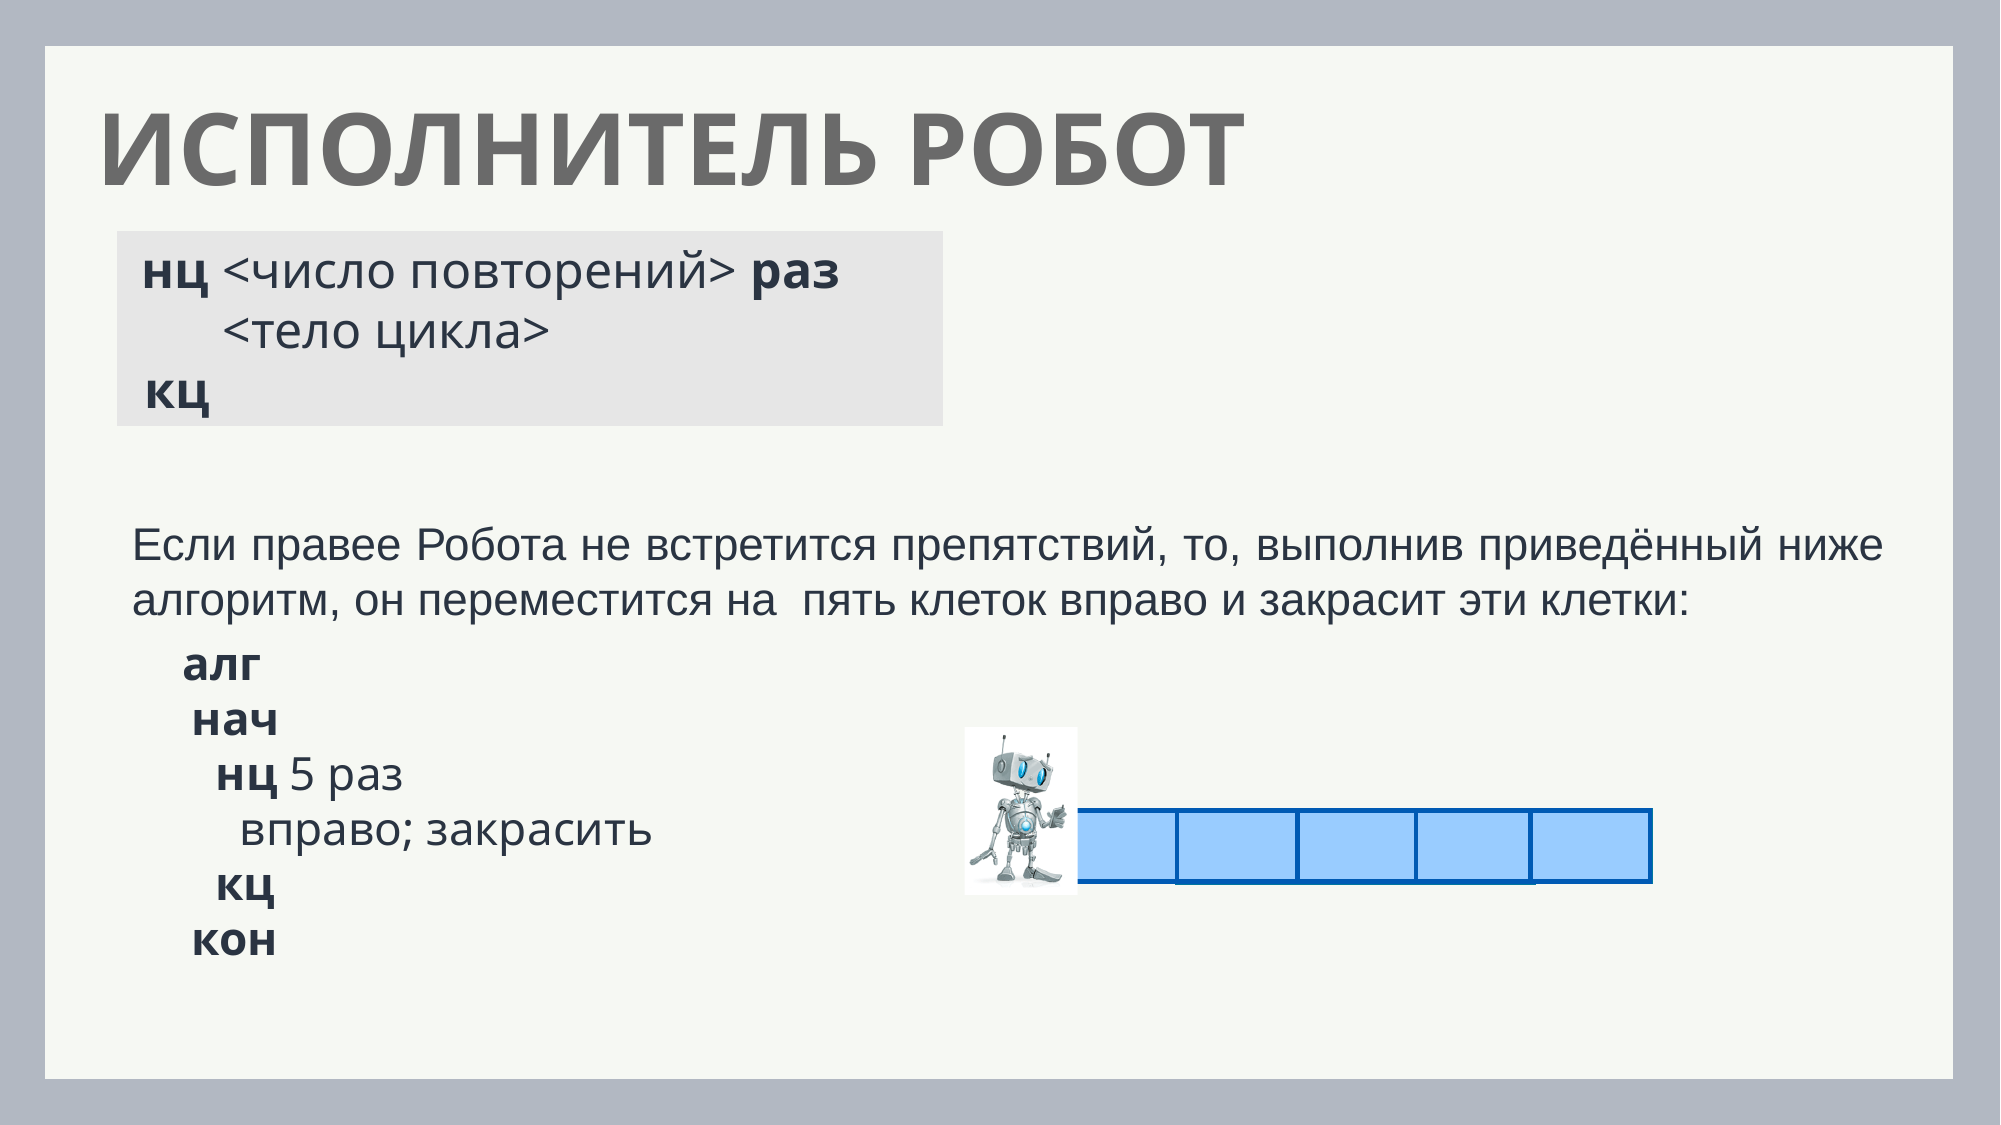

ИСПОЛНИТЕЛЬ РОБОТ
 нц <число повторений> раз
 <тело цикла>
 кц
Если правее Робота не встретится препятствий, то, выполнив приведённый ниже алгоритм, он переместится на пять клеток вправо и закрасит эти клетки:
 алг
 нач
 нц 5 раз
 вправо; закрасить
 кц
 кон